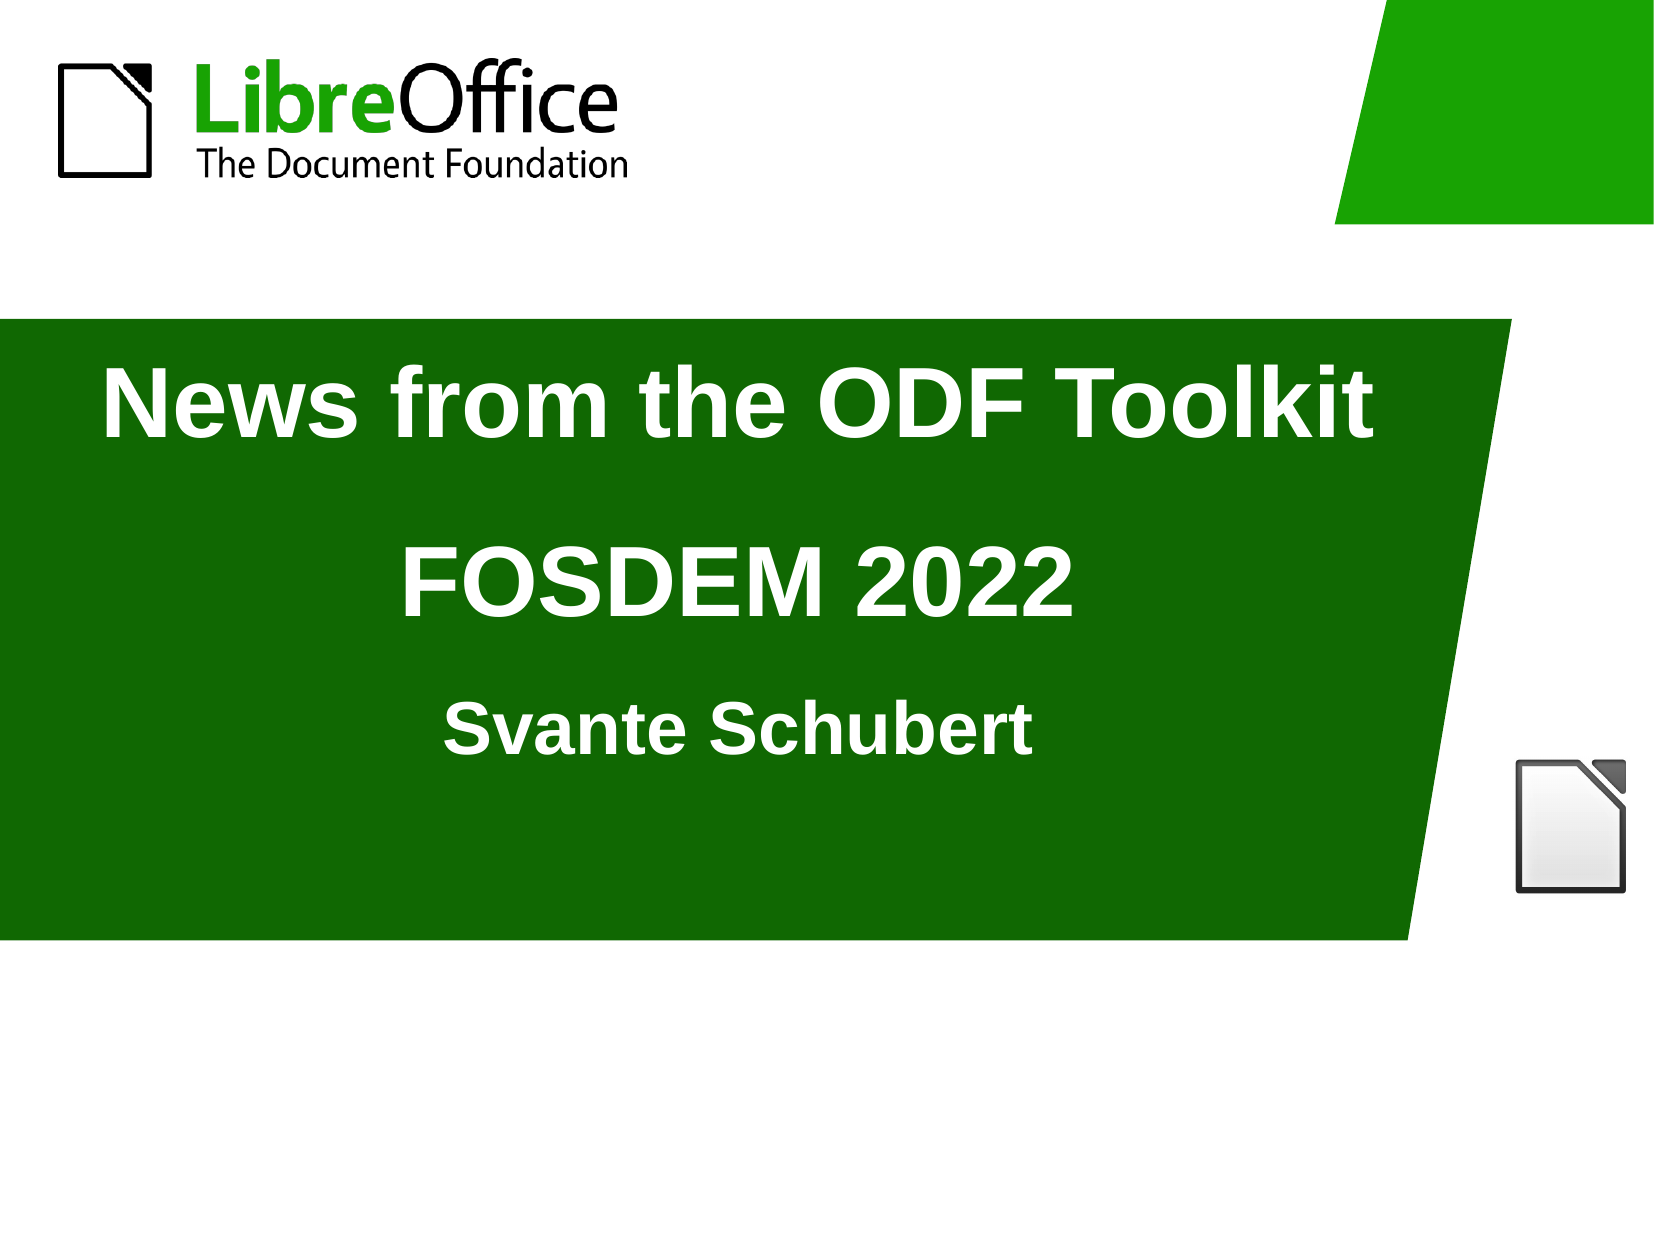

# News from the ODF Toolkit FOSDEM 2022 Svante Schubert